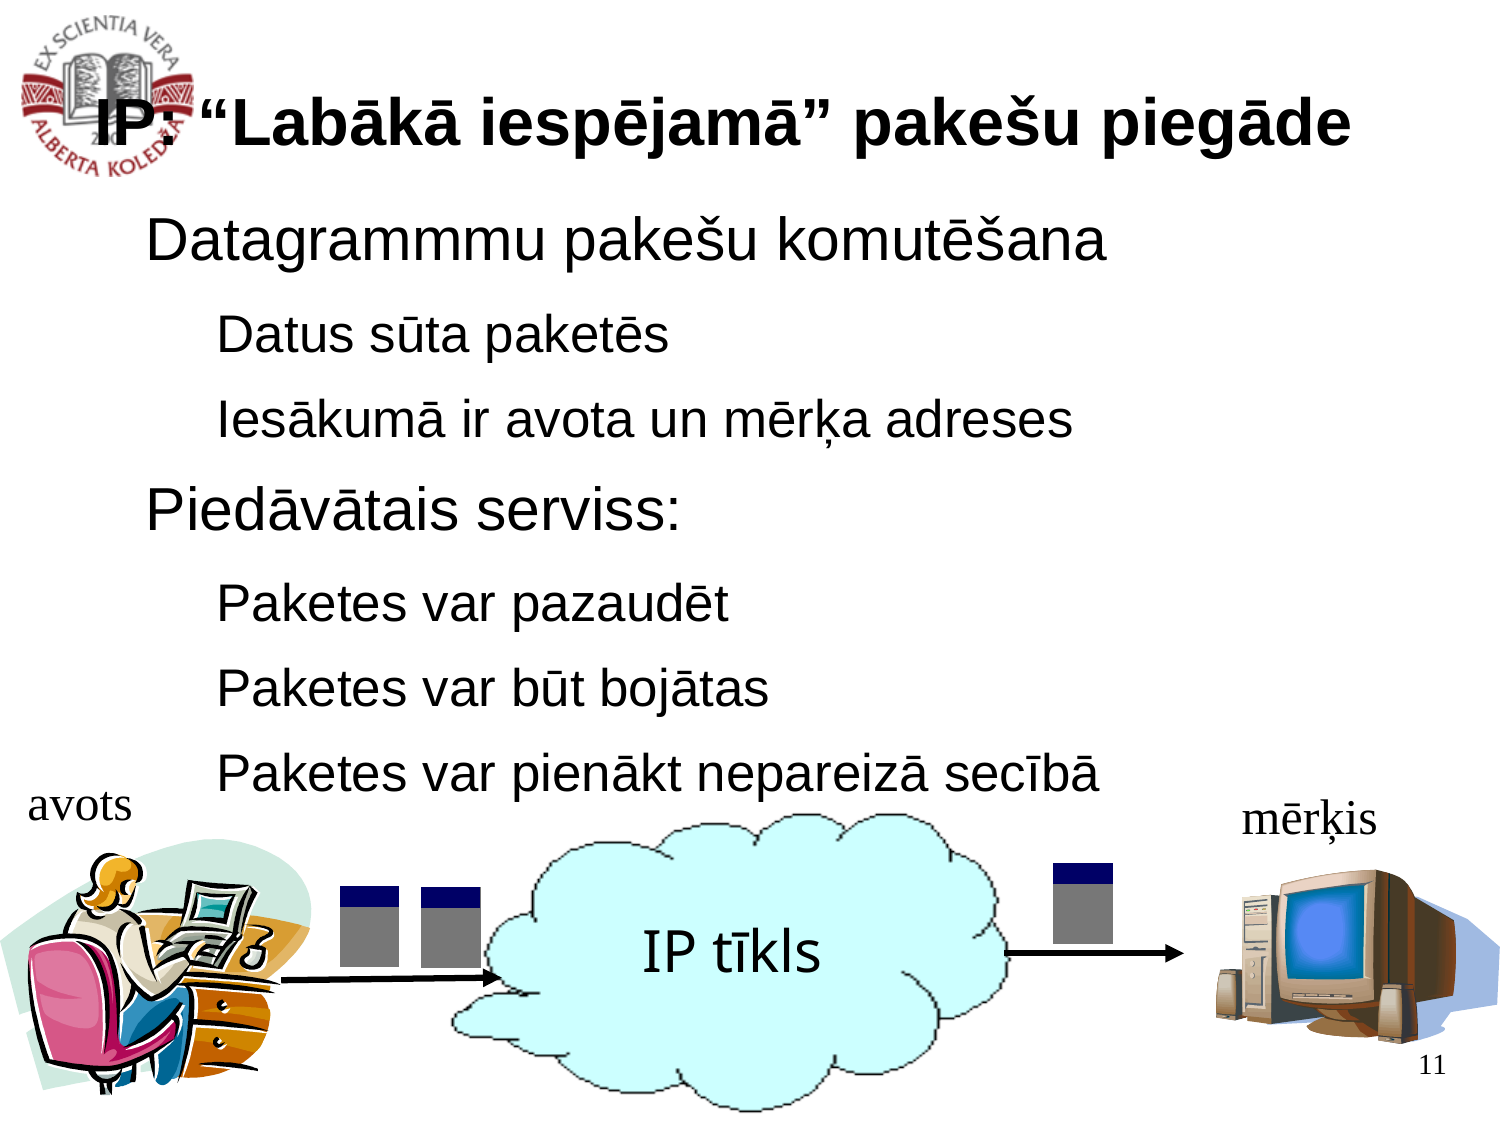

# IP: “Labākā iespējamā” pakešu piegāde
Datagrammmu pakešu komutēšana
Datus sūta paketēs
Iesākumā ir avota un mērķa adreses
Piedāvātais serviss:
Paketes var pazaudēt
Paketes var būt bojātas
Paketes var pienākt nepareizā secībā
avots
mērķis
IP tīkls